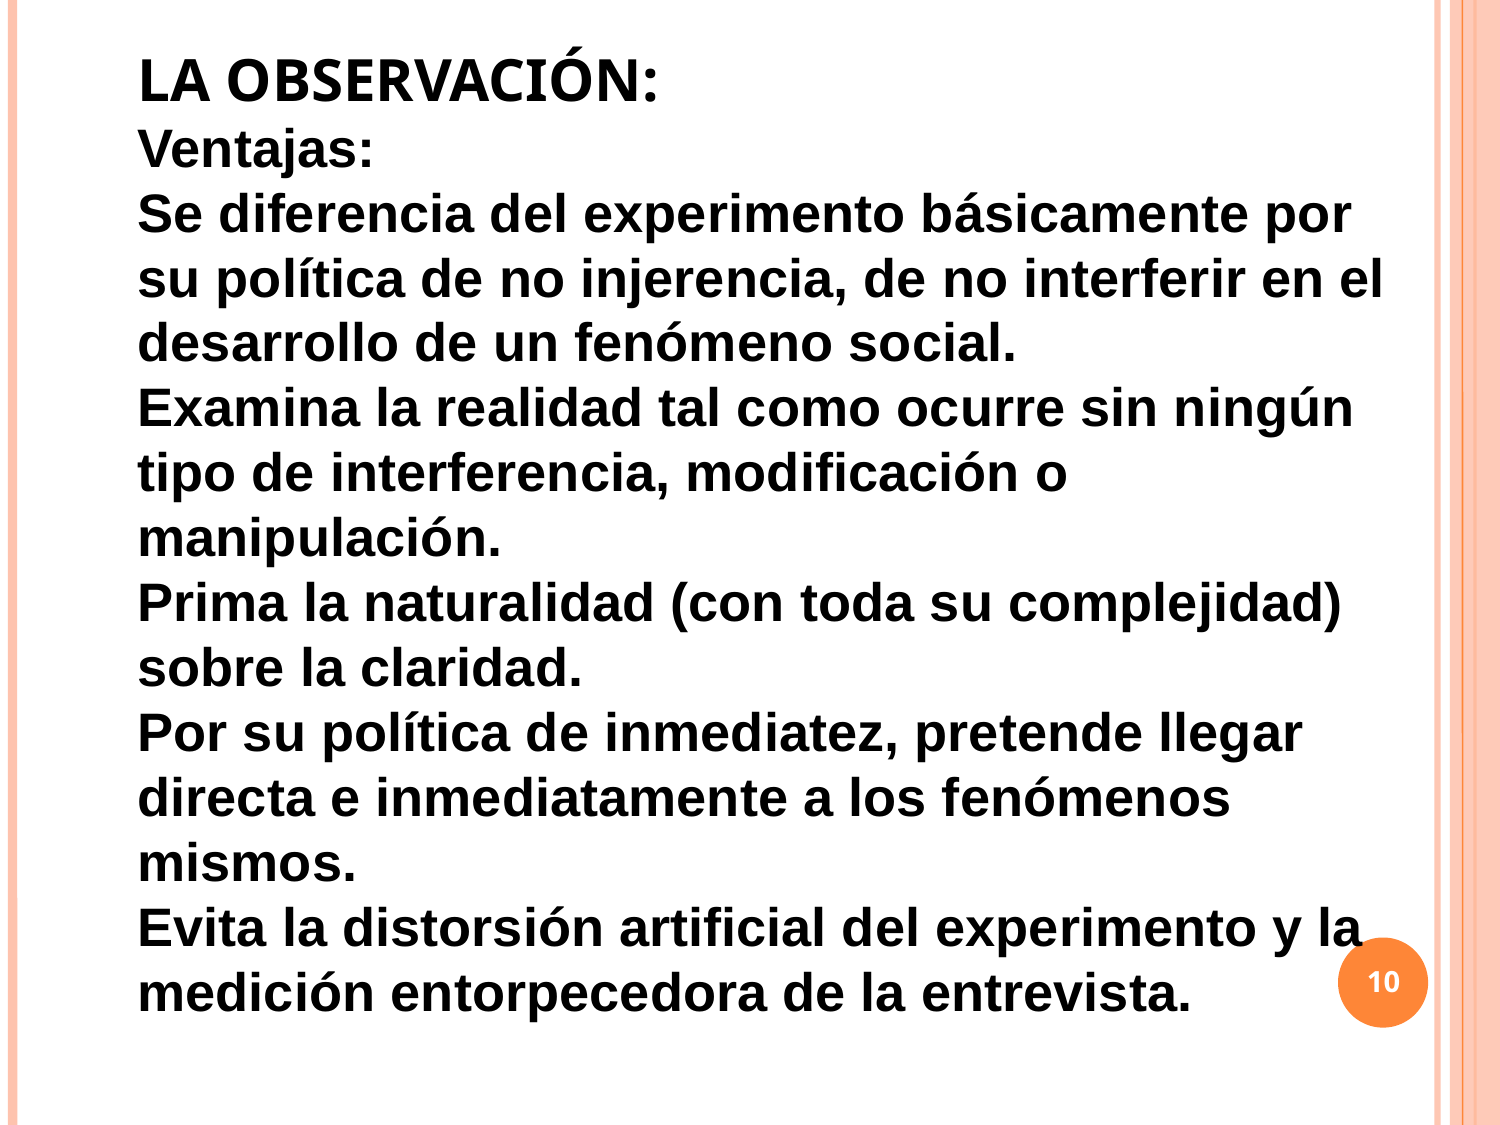

# LA OBSERVACIÓN: Ventajas: Se diferencia del experimento básicamente por su política de no injerencia, de no interferir en el desarrollo de un fenómeno social. Examina la realidad tal como ocurre sin ningún tipo de interferencia, modificación o manipulación. Prima la naturalidad (con toda su complejidad) sobre la claridad. Por su política de inmediatez, pretende llegar directa e inmediatamente a los fenómenos mismos. Evita la distorsión artificial del experimento y la medición entorpecedora de la entrevista.